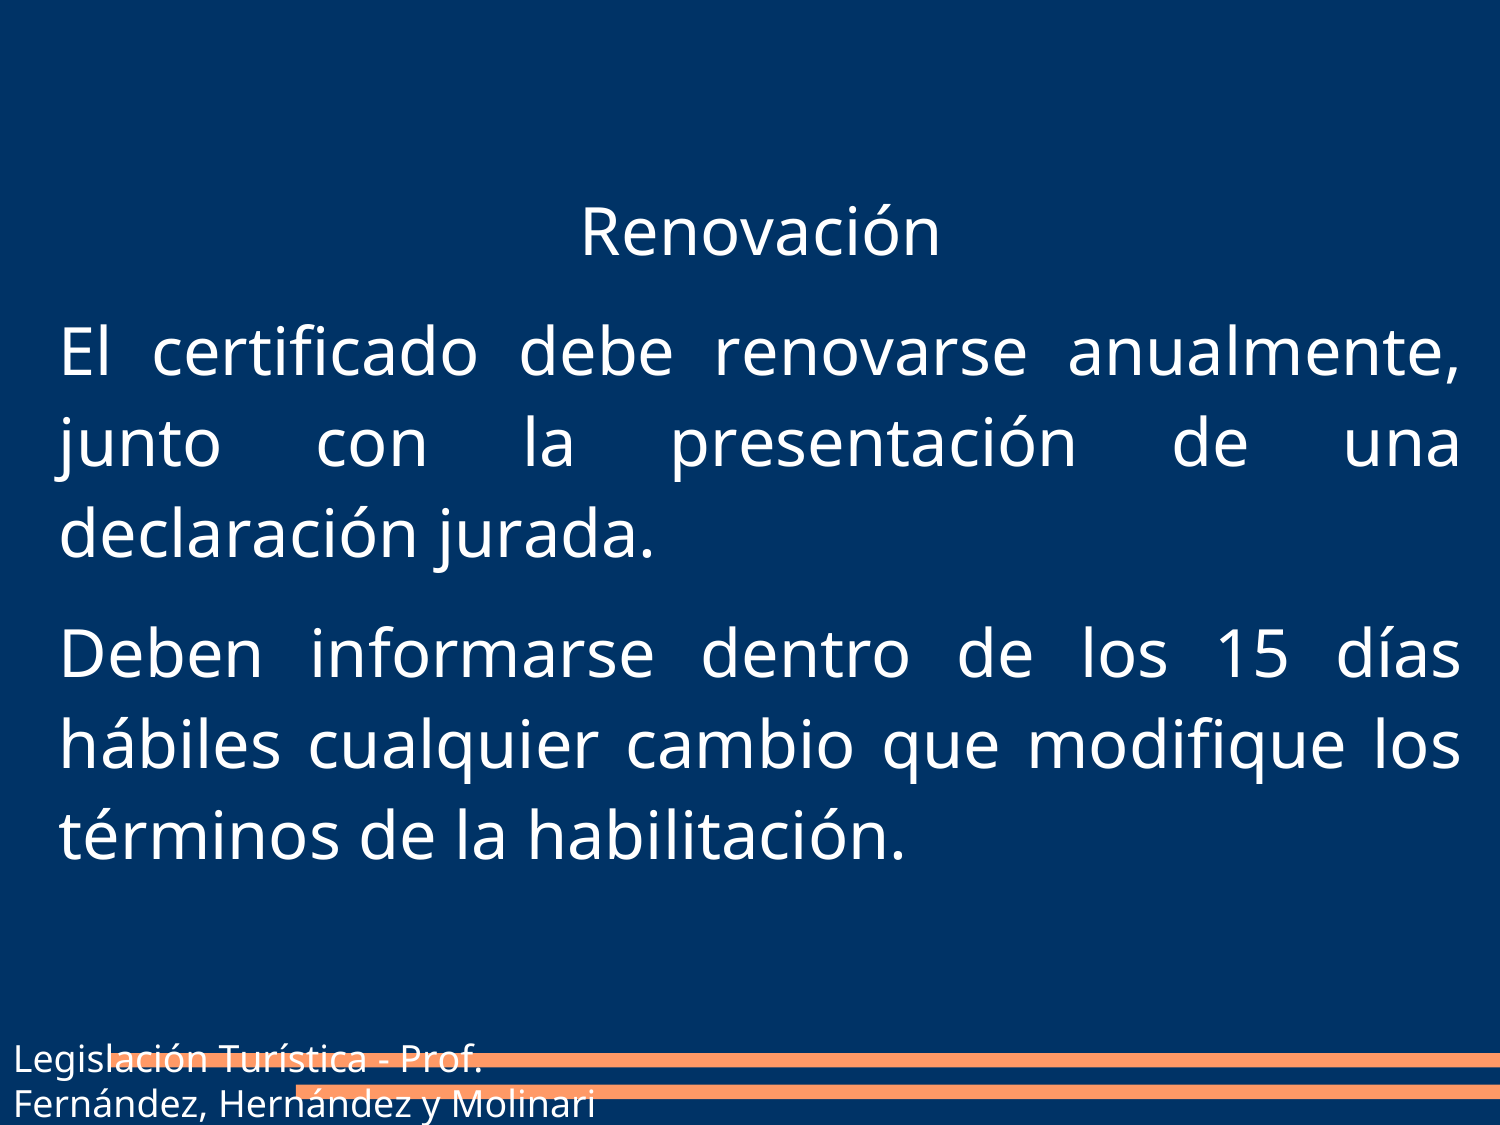

# Renovación
El certificado debe renovarse anualmente, junto con la presentación de una declaración jurada.
Deben informarse dentro de los 15 días hábiles cualquier cambio que modifique los términos de la habilitación.
Legislación Turística - Prof. Fernández, Hernández y Molinari